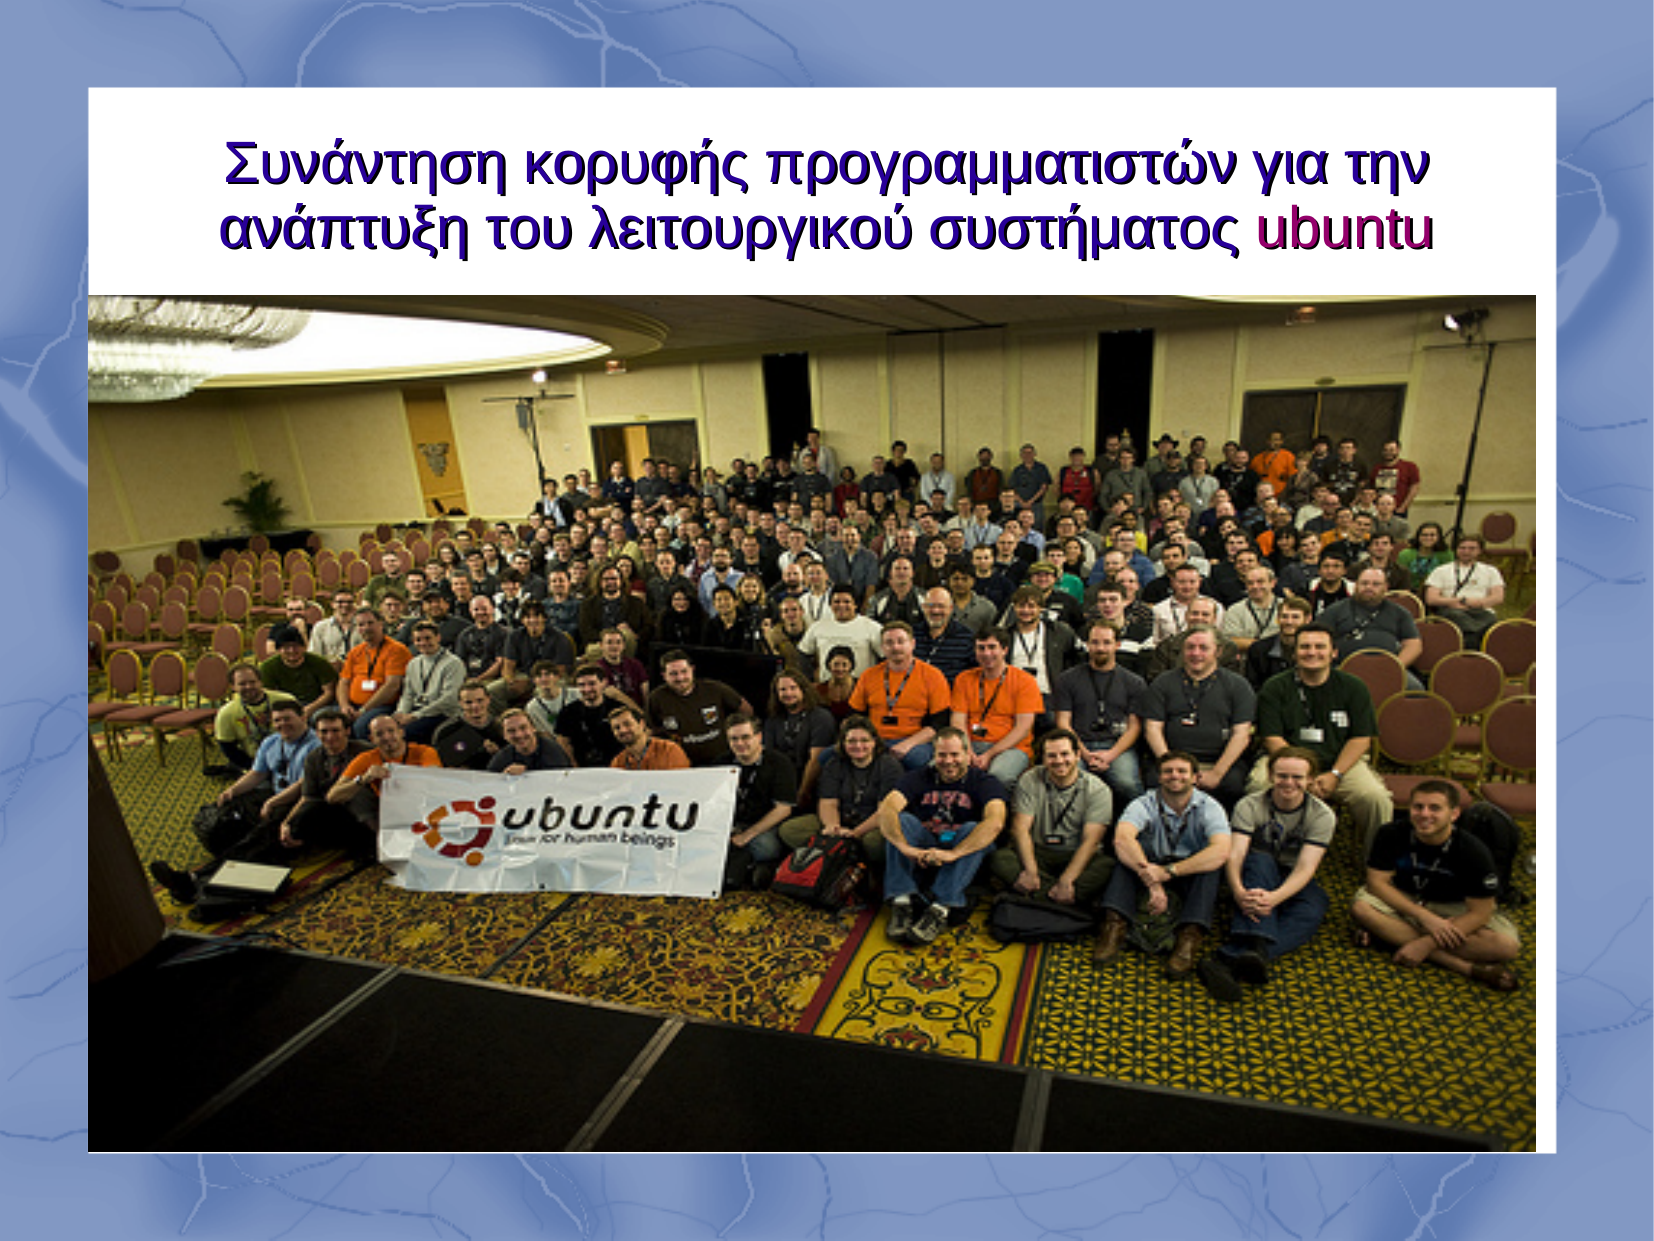

# Συνάντηση κορυφής προγραμματιστών για την ανάπτυξη του λειτουργικού συστήματος ubuntu